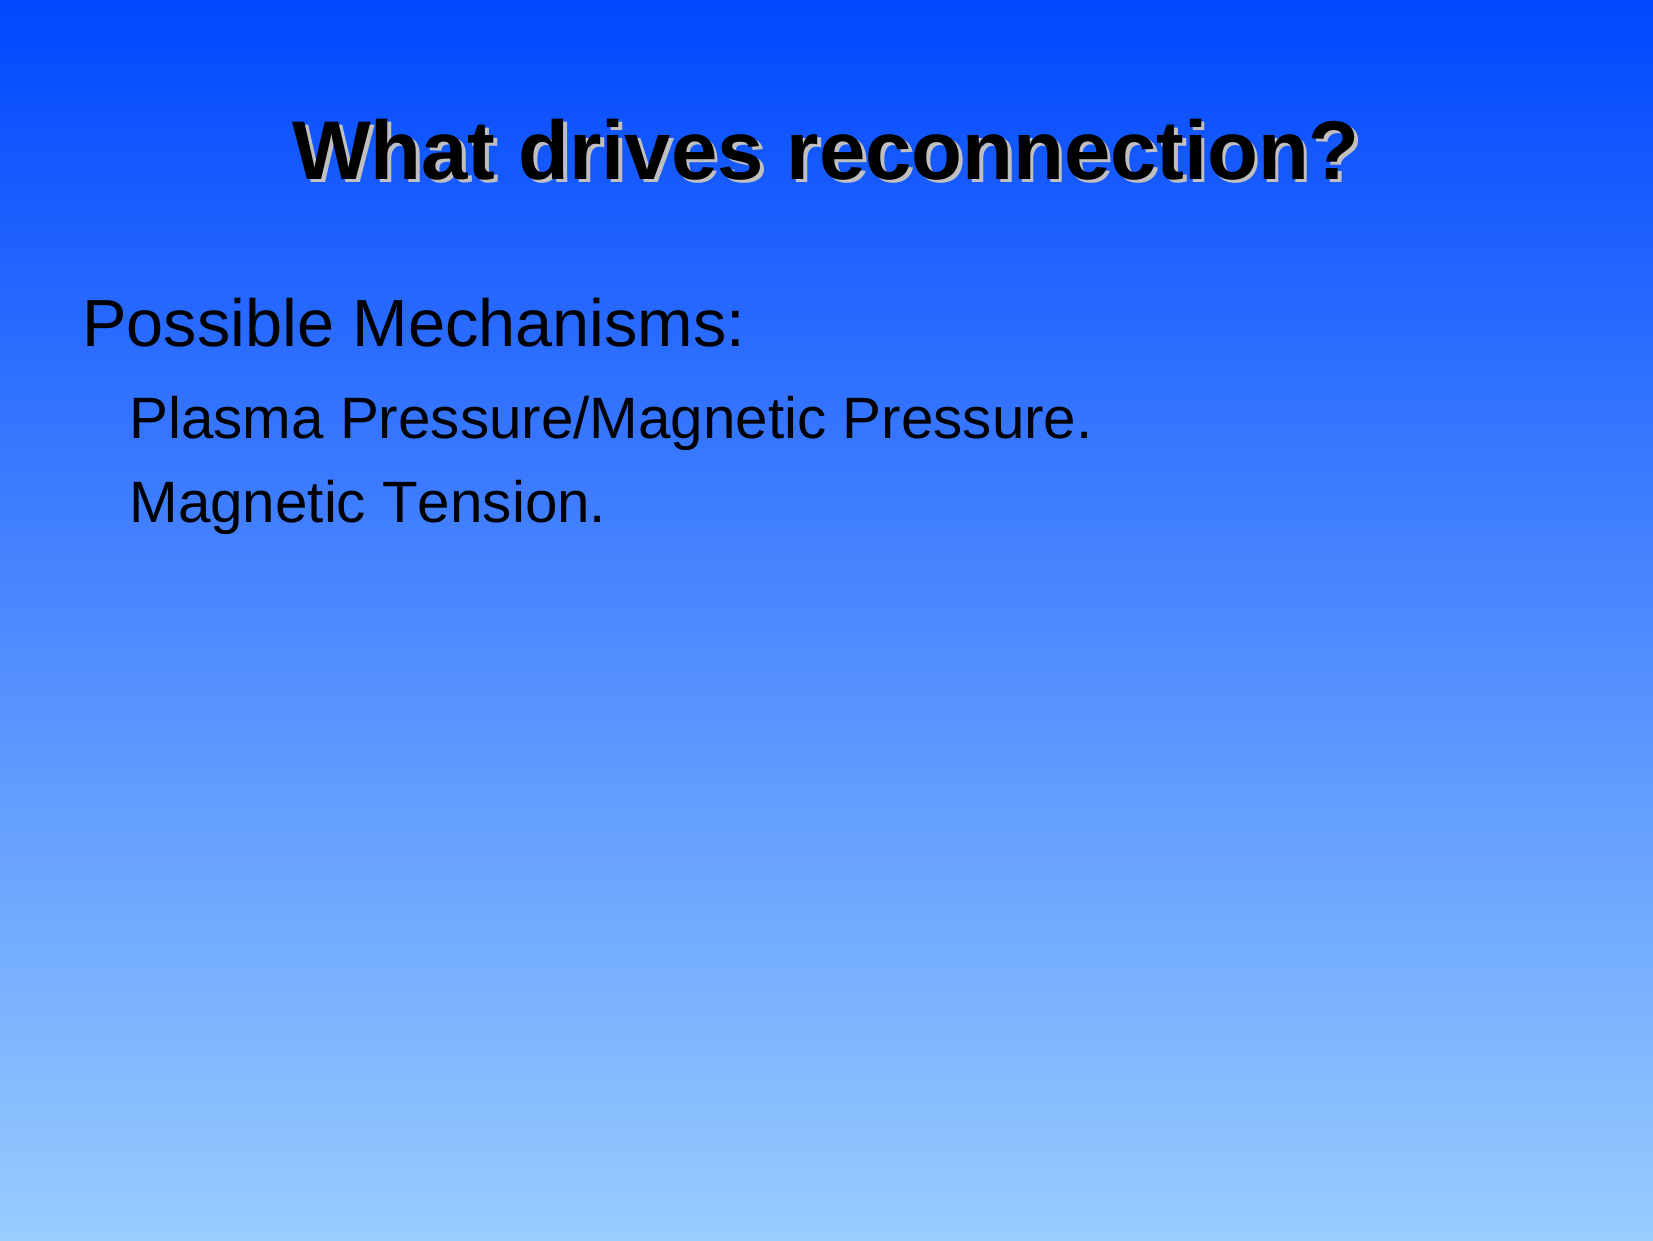

# What drives reconnection?
Possible Mechanisms:
Plasma Pressure/Magnetic Pressure.
Magnetic Tension.